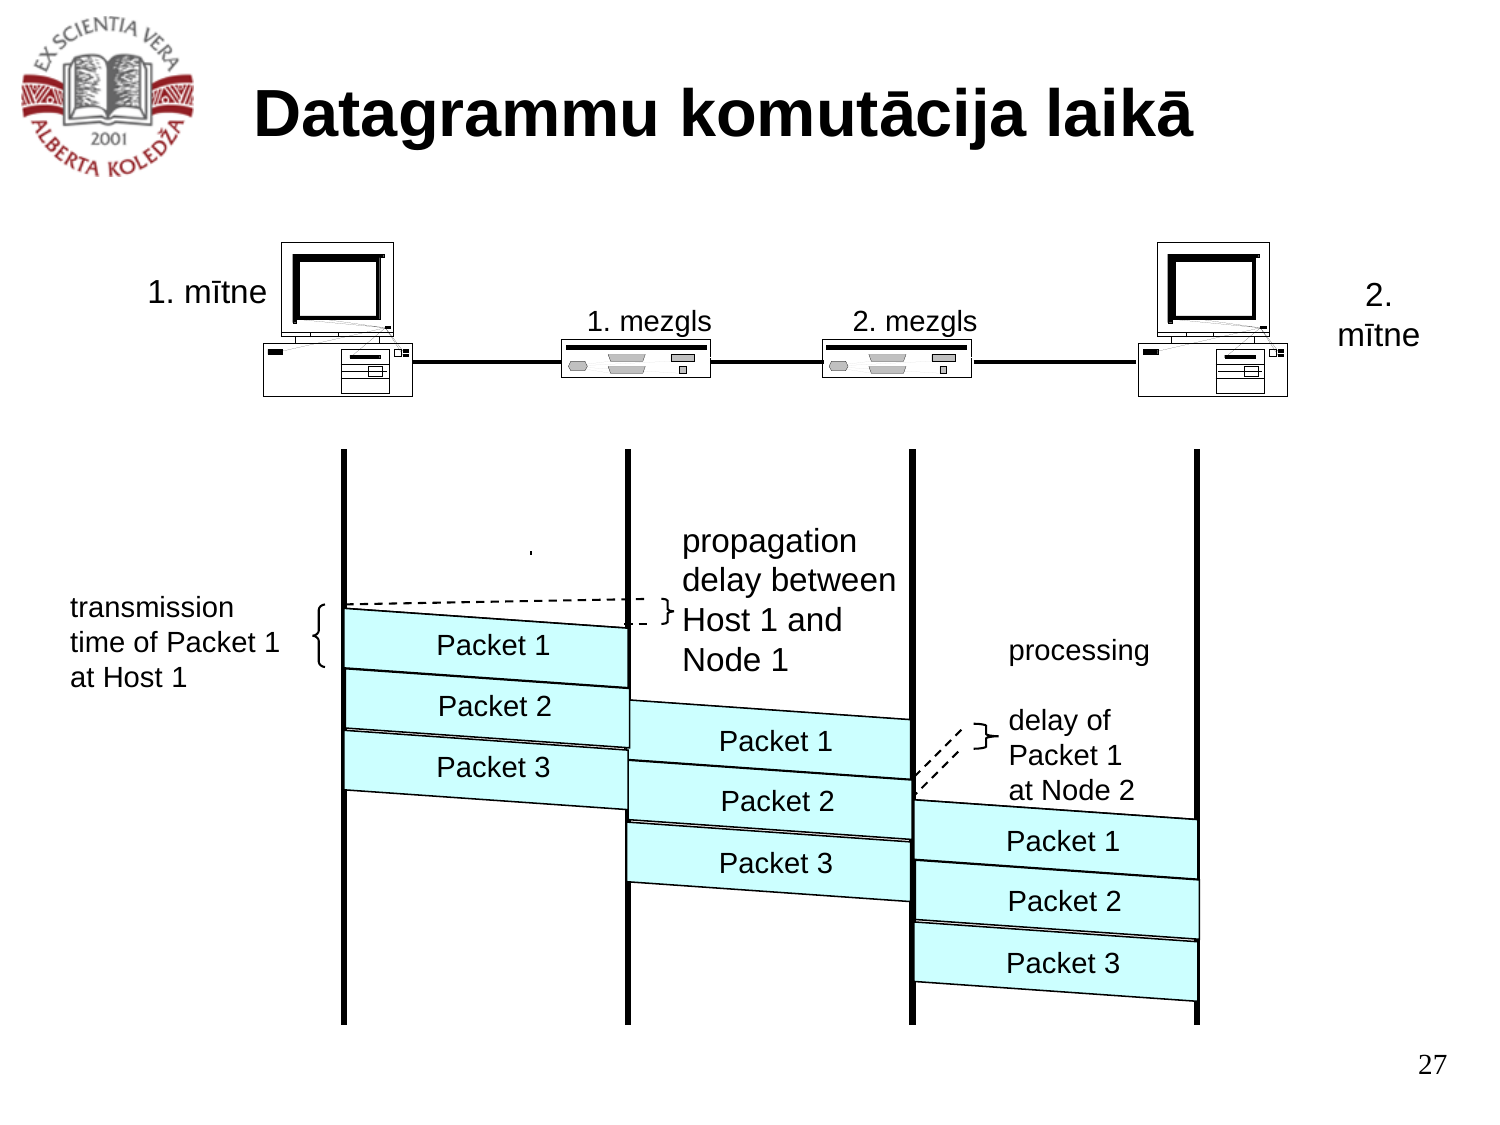

# Datagrammu komutācija laikā
1. mītne
2. mītne
1. mezgls
2. mezgls
Packet 1
propagation
delay between
Host 1 and
Node 1
transmission
time of Packet 1
at Host 1
Packet 1
Packet 2
Packet 3
Packet 1
Packet 2
Packet 3
Packet 1
Packet 2
Packet 3
Packet 1
processing
delay of Packet 1 at Node 2
Packet 1